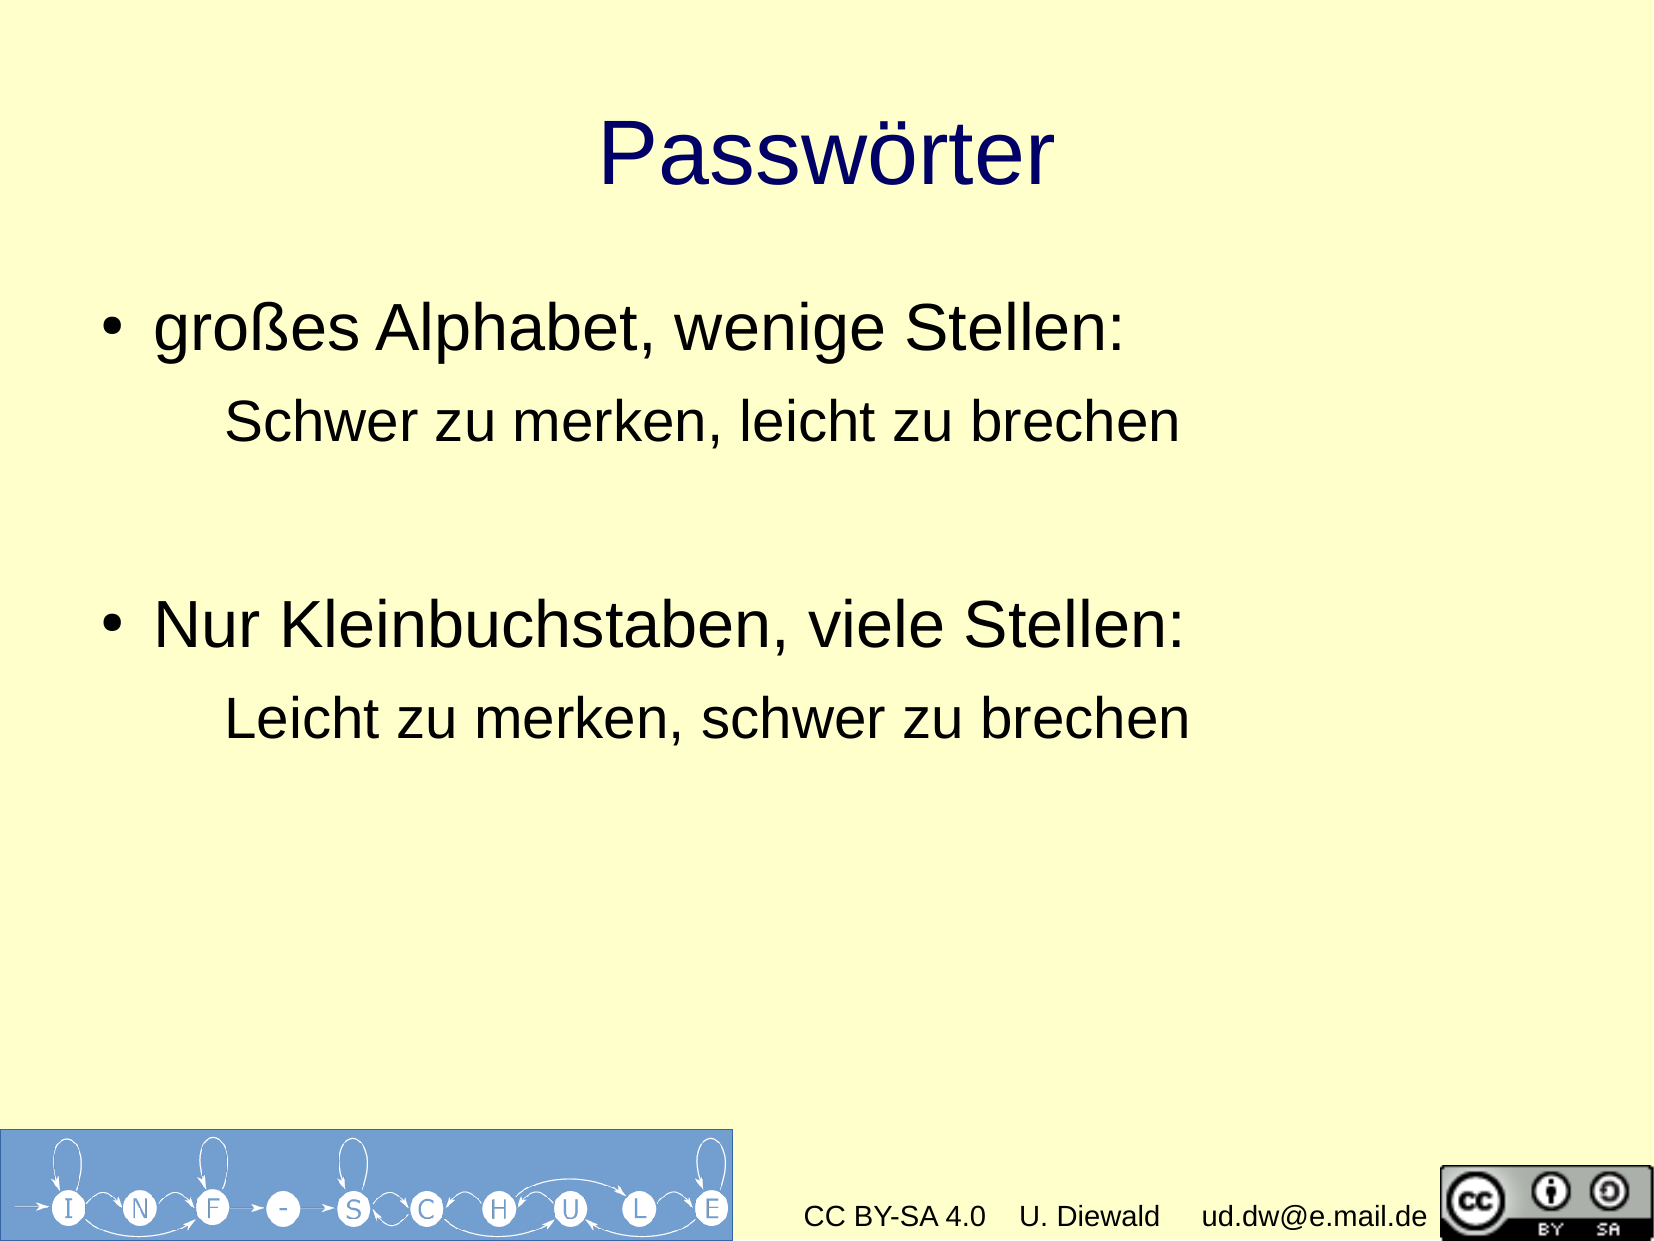

# Passwörter
großes Alphabet, wenige Stellen:
Schwer zu merken, leicht zu brechen
Nur Kleinbuchstaben, viele Stellen:
Leicht zu merken, schwer zu brechen